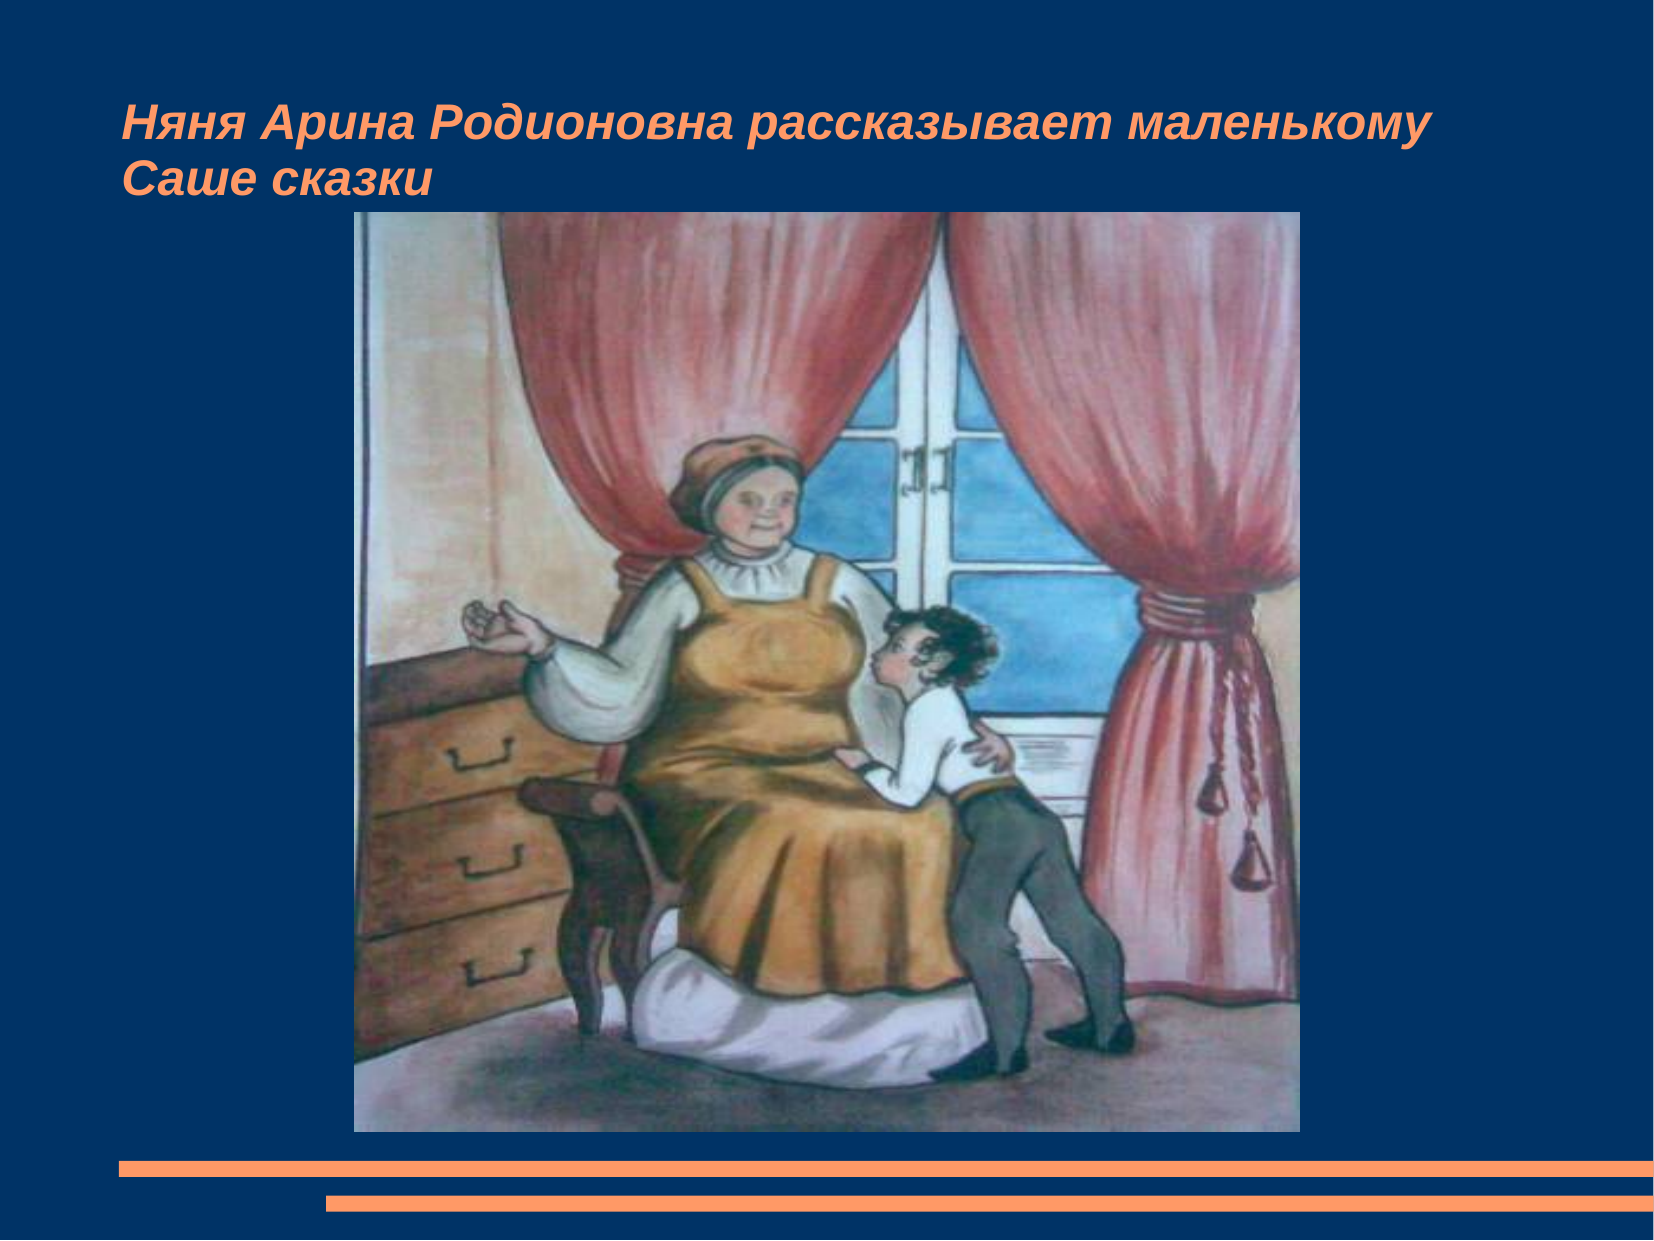

# Няня Арина Родионовна рассказывает маленькому Саше сказки